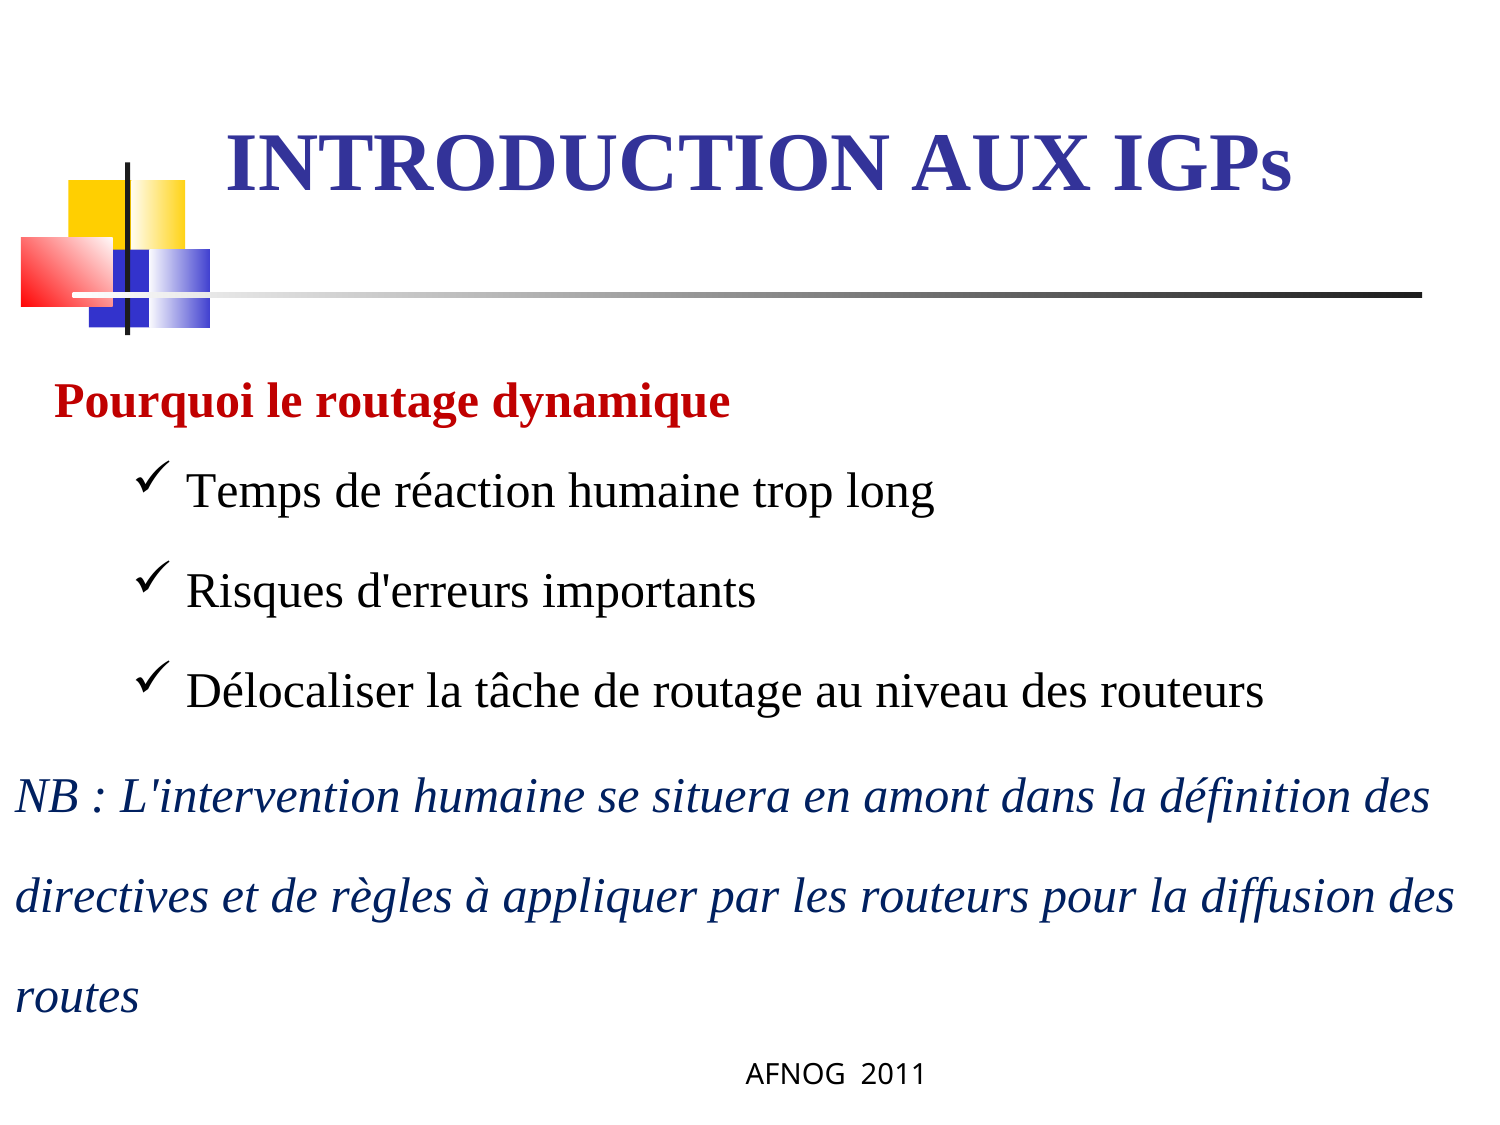

INTRODUCTION AUX IGPs
Pourquoi le routage dynamique
 Temps de réaction humaine trop long
 Risques d'erreurs importants
 Délocaliser la tâche de routage au niveau des routeurs
NB : L'intervention humaine se situera en amont dans la définition des directives et de règles à appliquer par les routeurs pour la diffusion des routes
AFNOG 2011